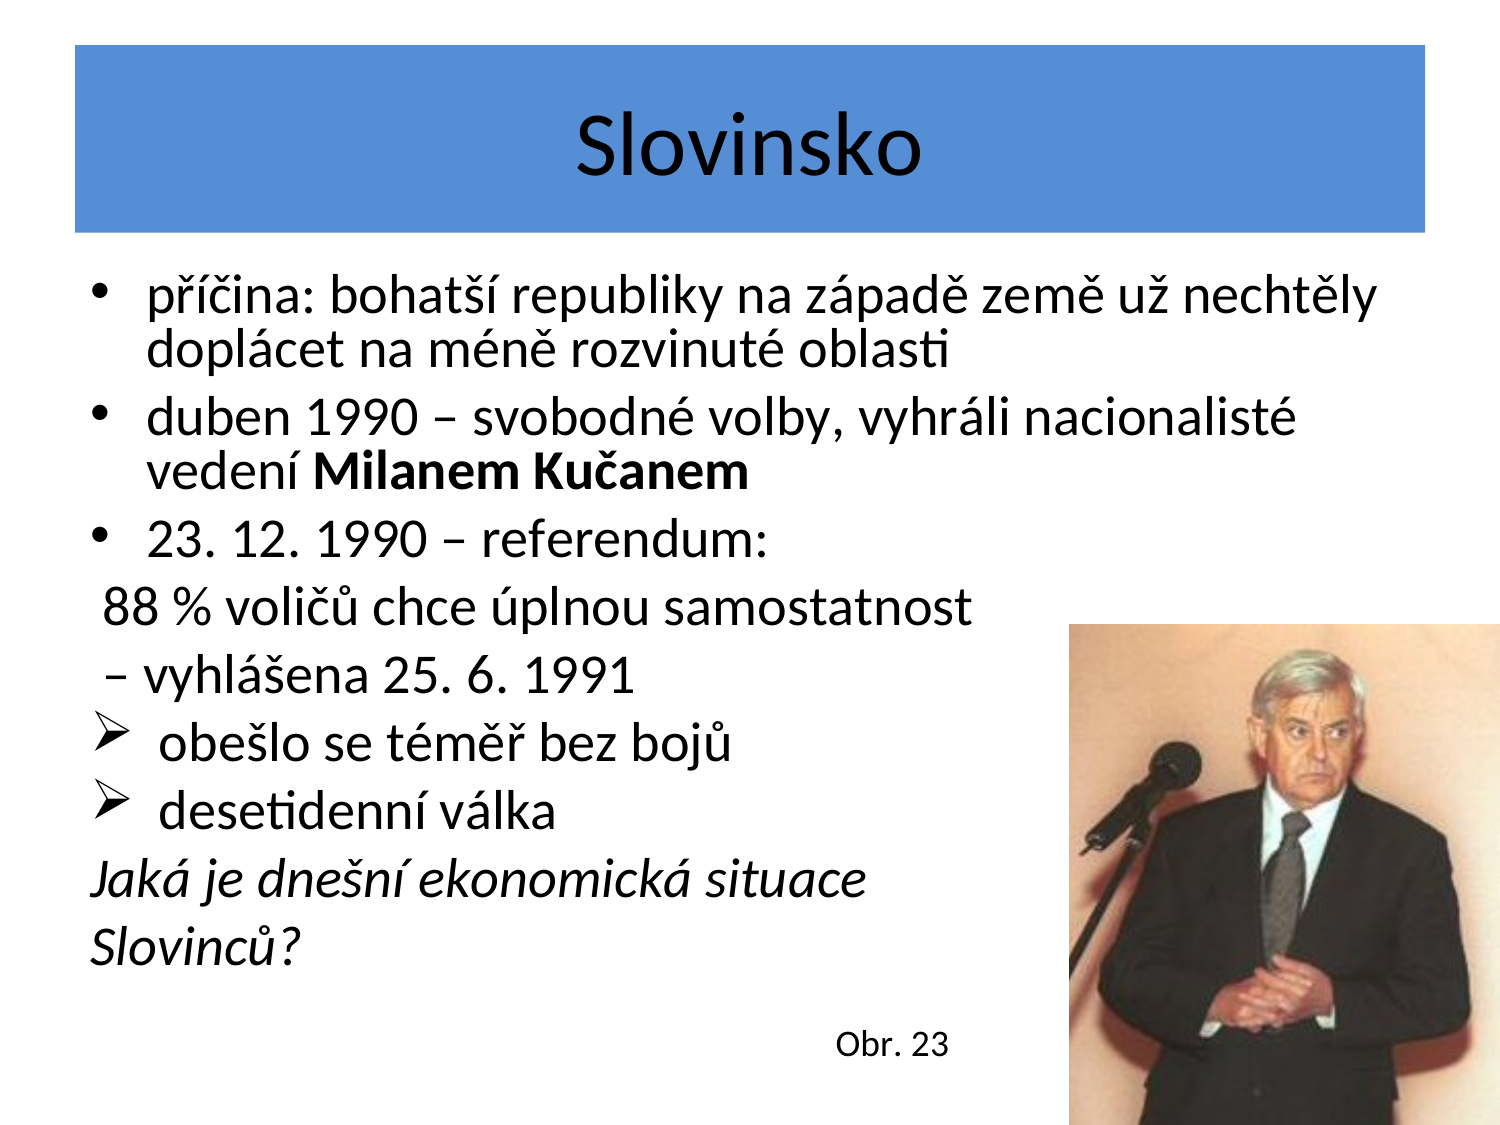

# Slovinsko
příčina: bohatší republiky na západě země už nechtěly doplácet na méně rozvinuté oblasti
duben 1990 – svobodné volby, vyhráli nacionalisté vedení Milanem Kučanem
23. 12. 1990 – referendum:
 88 % voličů chce úplnou samostatnost
 – vyhlášena 25. 6. 1991
 obešlo se téměř bez bojů
 desetidenní válka
Jaká je dnešní ekonomická situace
Slovinců?
Obr. 23